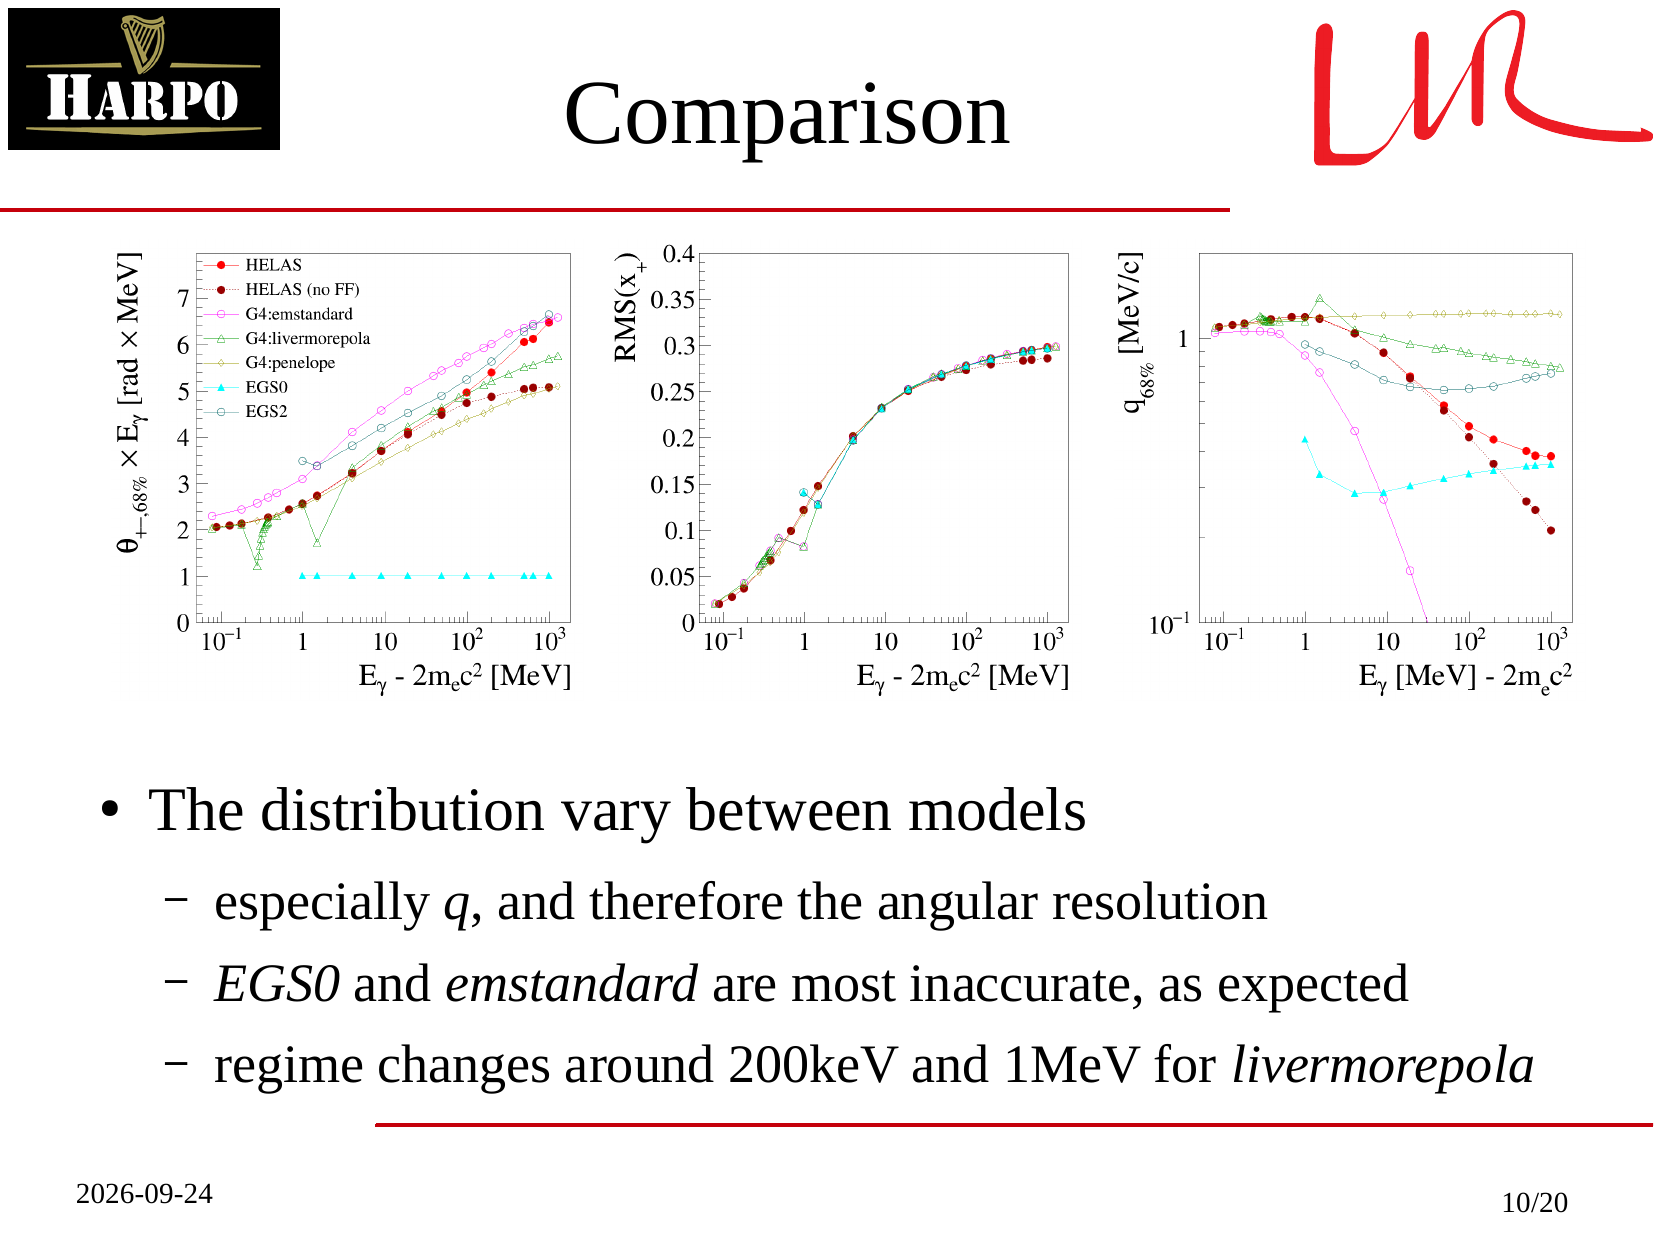

# Comparison
The distribution vary between models
especially q, and therefore the angular resolution
EGS0 and emstandard are most inaccurate, as expected
regime changes around 200keV and 1MeV for livermorepola
10